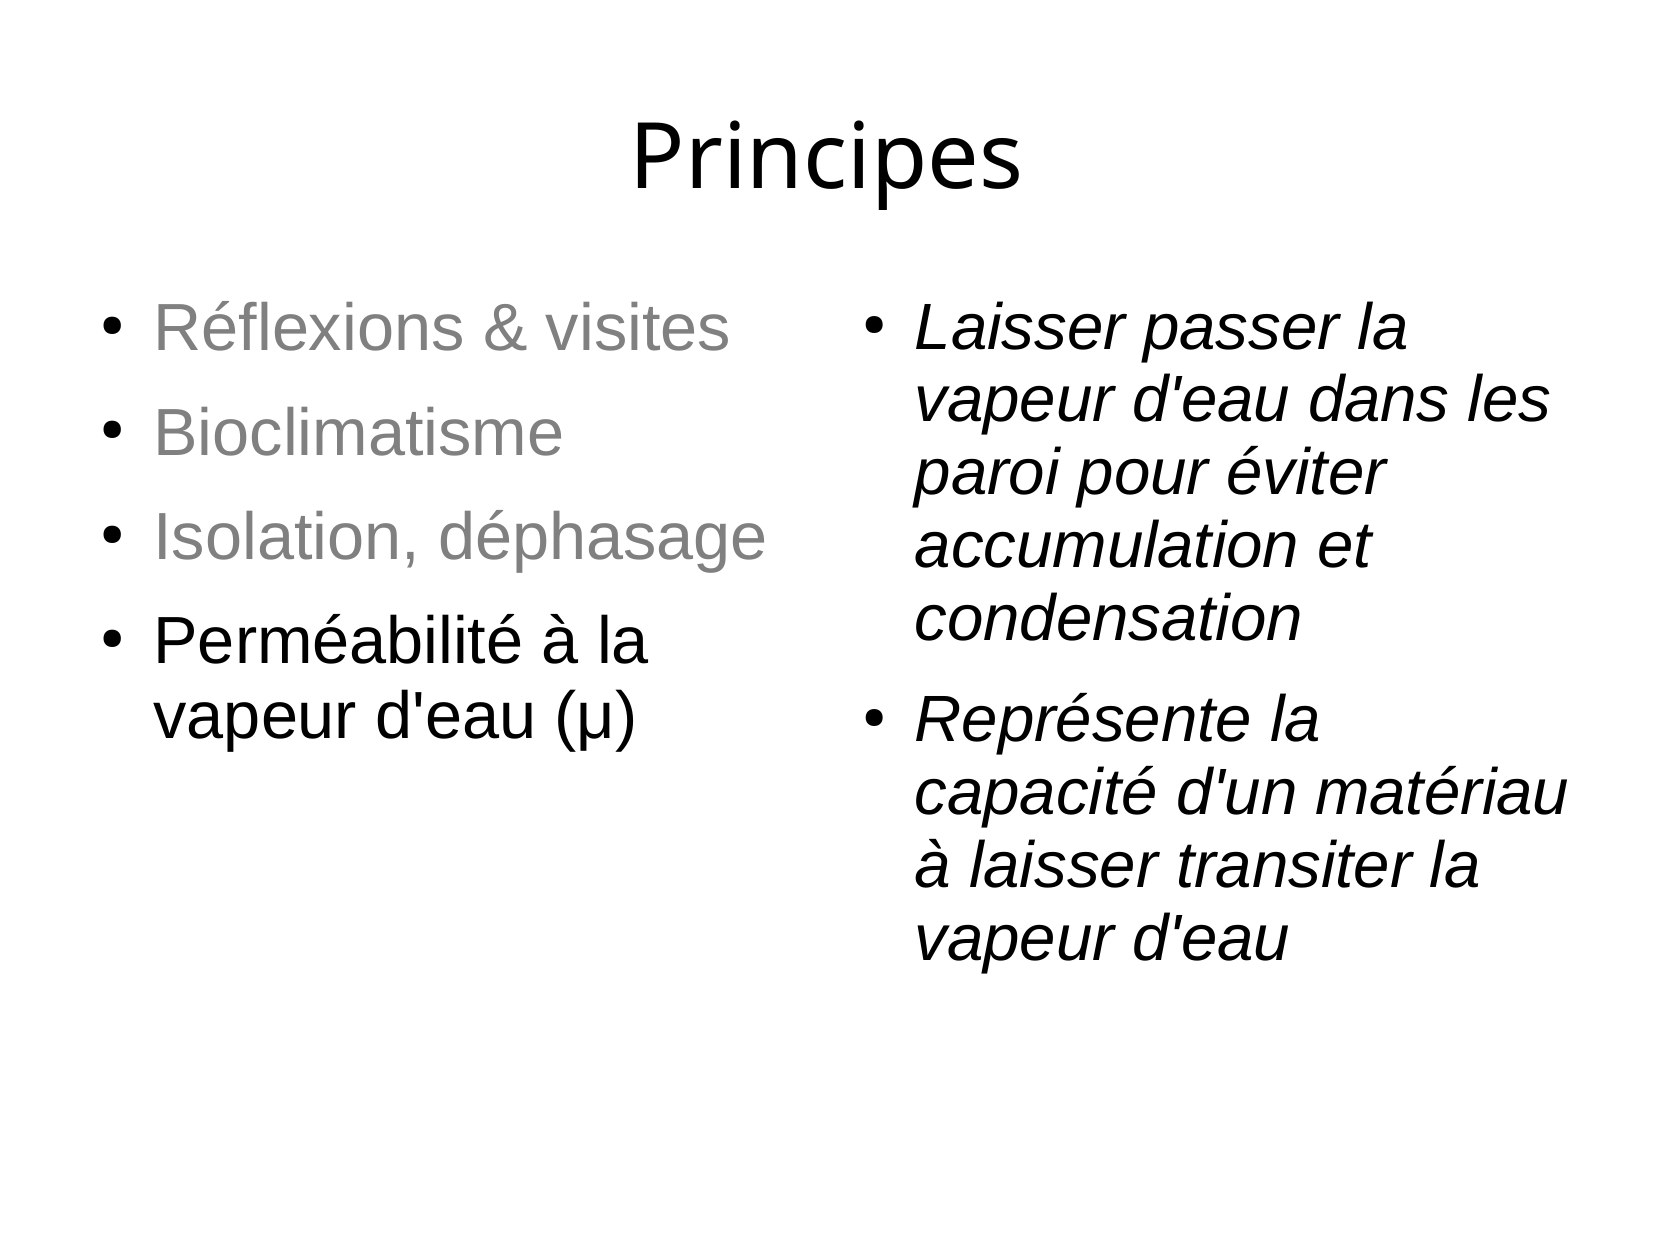

# Principes
Réflexions & visites
Bioclimatisme
Isolation, déphasage
Perméabilité à la vapeur d'eau (μ)
Laisser passer la	 vapeur d'eau dans les paroi pour éviter accumulation et condensation
Représente la capacité d'un matériau à laisser transiter la vapeur d'eau